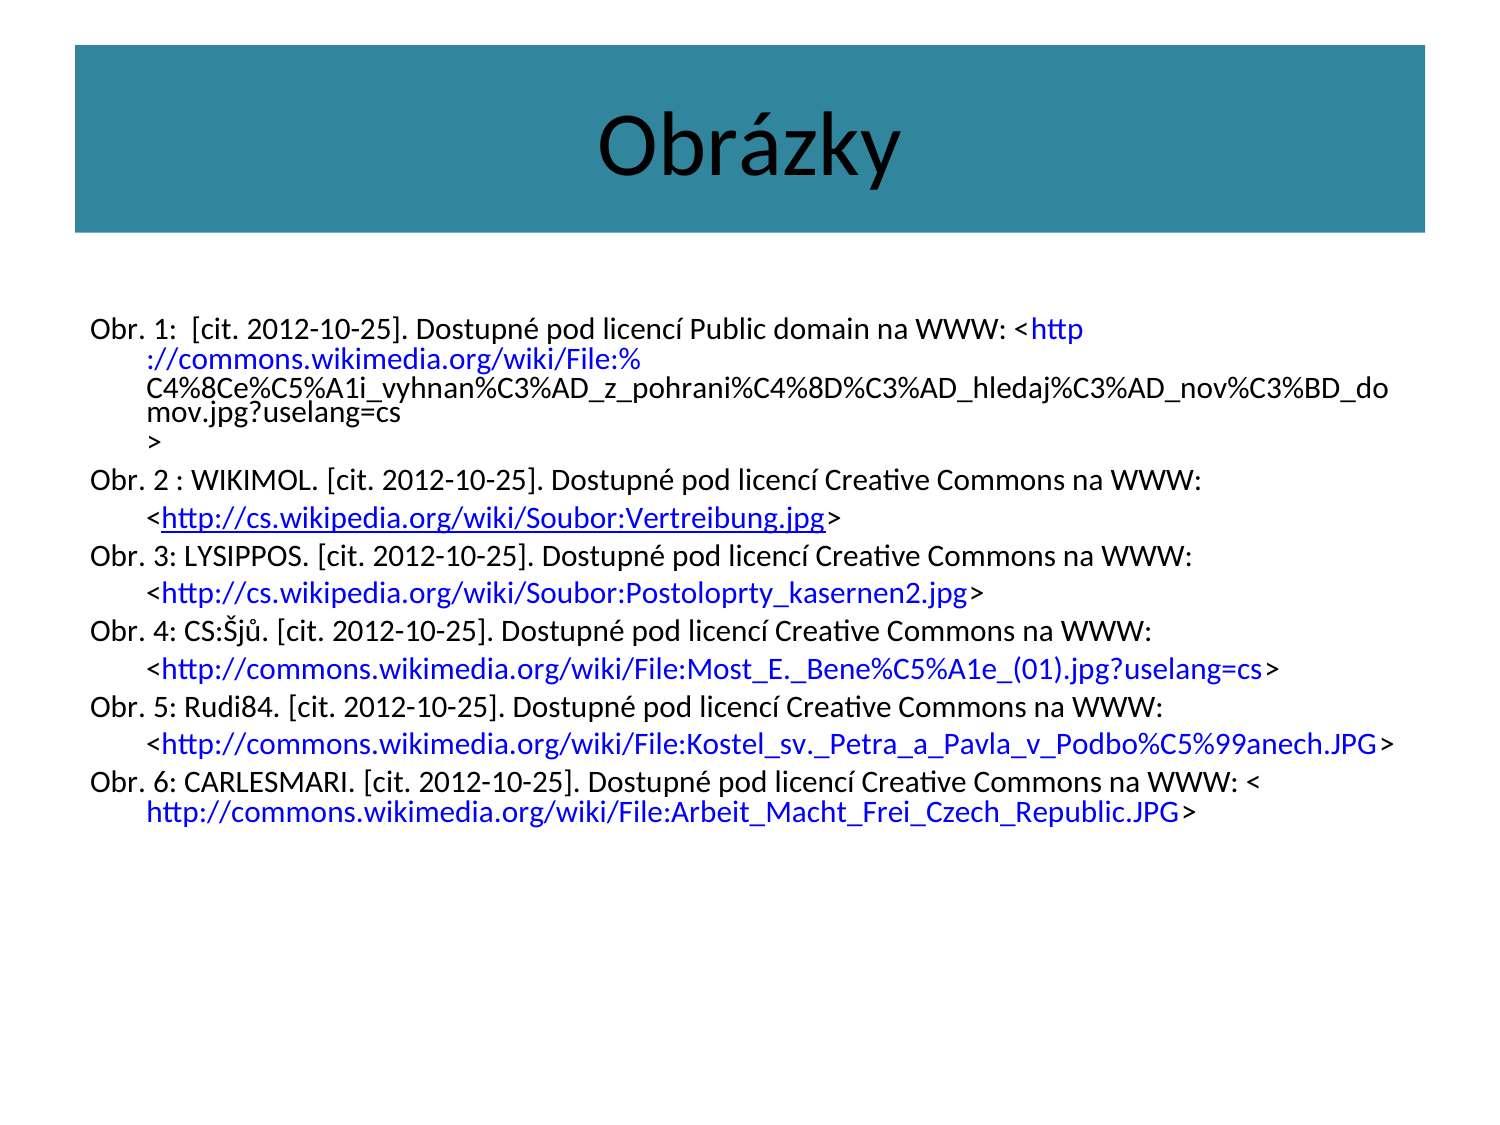

# Obrázky
Obr. 1: [cit. 2012-10-25]. Dostupné pod licencí Public domain na WWW: <http://commons.wikimedia.org/wiki/File:%C4%8Ce%C5%A1i_vyhnan%C3%AD_z_pohrani%C4%8D%C3%AD_hledaj%C3%AD_nov%C3%BD_domov.jpg?uselang=cs>
Obr. 2 : WIKIMOL. [cit. 2012-10-25]. Dostupné pod licencí Creative Commons na WWW:
 <http://cs.wikipedia.org/wiki/Soubor:Vertreibung.jpg>
Obr. 3: LYSIPPOS. [cit. 2012-10-25]. Dostupné pod licencí Creative Commons na WWW:
 <http://cs.wikipedia.org/wiki/Soubor:Postoloprty_kasernen2.jpg>
Obr. 4: CS:Šjů. [cit. 2012-10-25]. Dostupné pod licencí Creative Commons na WWW:
 <http://commons.wikimedia.org/wiki/File:Most_E._Bene%C5%A1e_(01).jpg?uselang=cs>
Obr. 5: Rudi84. [cit. 2012-10-25]. Dostupné pod licencí Creative Commons na WWW:
 <http://commons.wikimedia.org/wiki/File:Kostel_sv._Petra_a_Pavla_v_Podbo%C5%99anech.JPG>
Obr. 6: CARLESMARI. [cit. 2012-10-25]. Dostupné pod licencí Creative Commons na WWW: <http://commons.wikimedia.org/wiki/File:Arbeit_Macht_Frei_Czech_Republic.JPG>